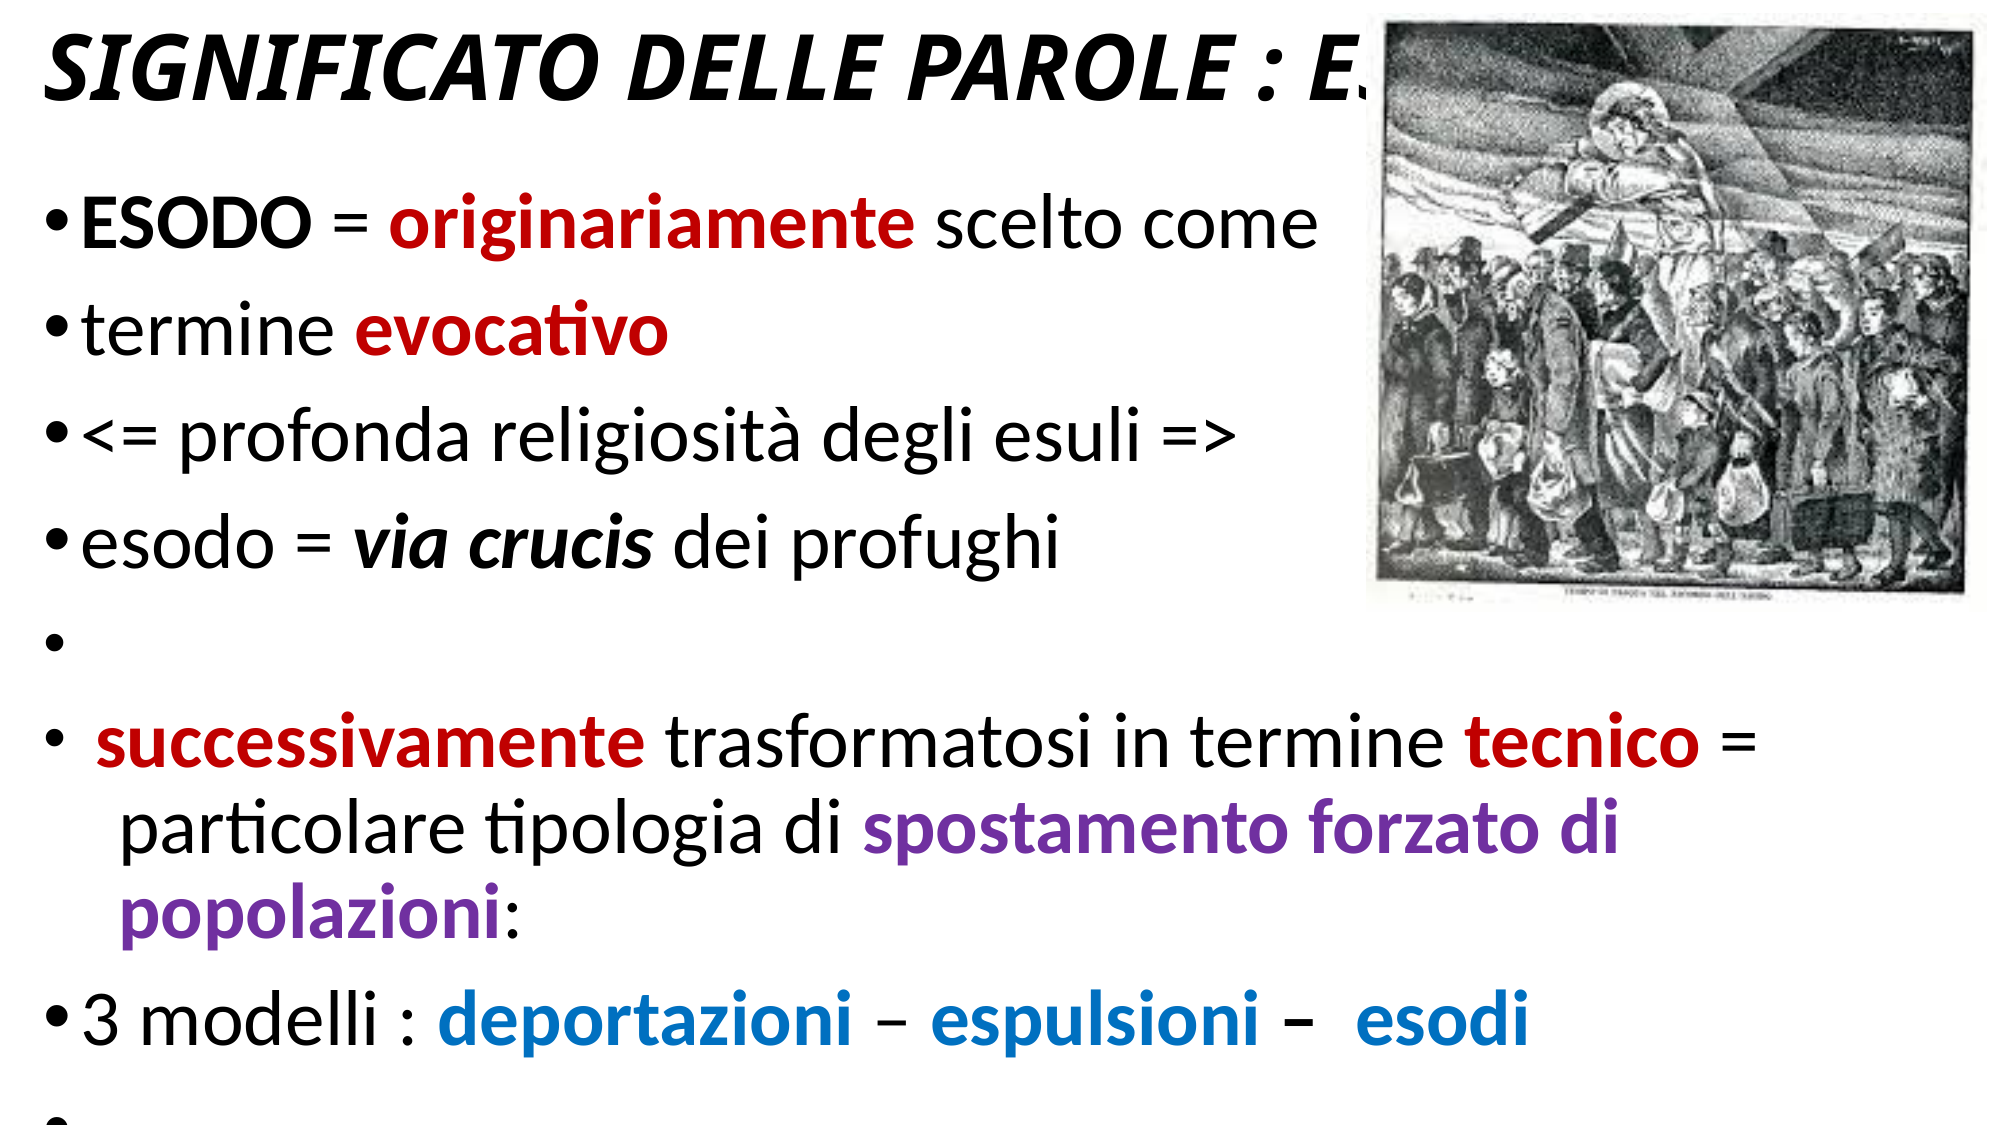

# SIGNIFICATO DELLE PAROLE : ESODO
ESODO = originariamente scelto come
termine evocativo
<= profonda religiosità degli esuli =>
esodo = via crucis dei profughi
 successivamente trasformatosi in termine tecnico = particolare tipologia di spostamento forzato di popolazioni:
3 modelli : deportazioni – espulsioni – esodi